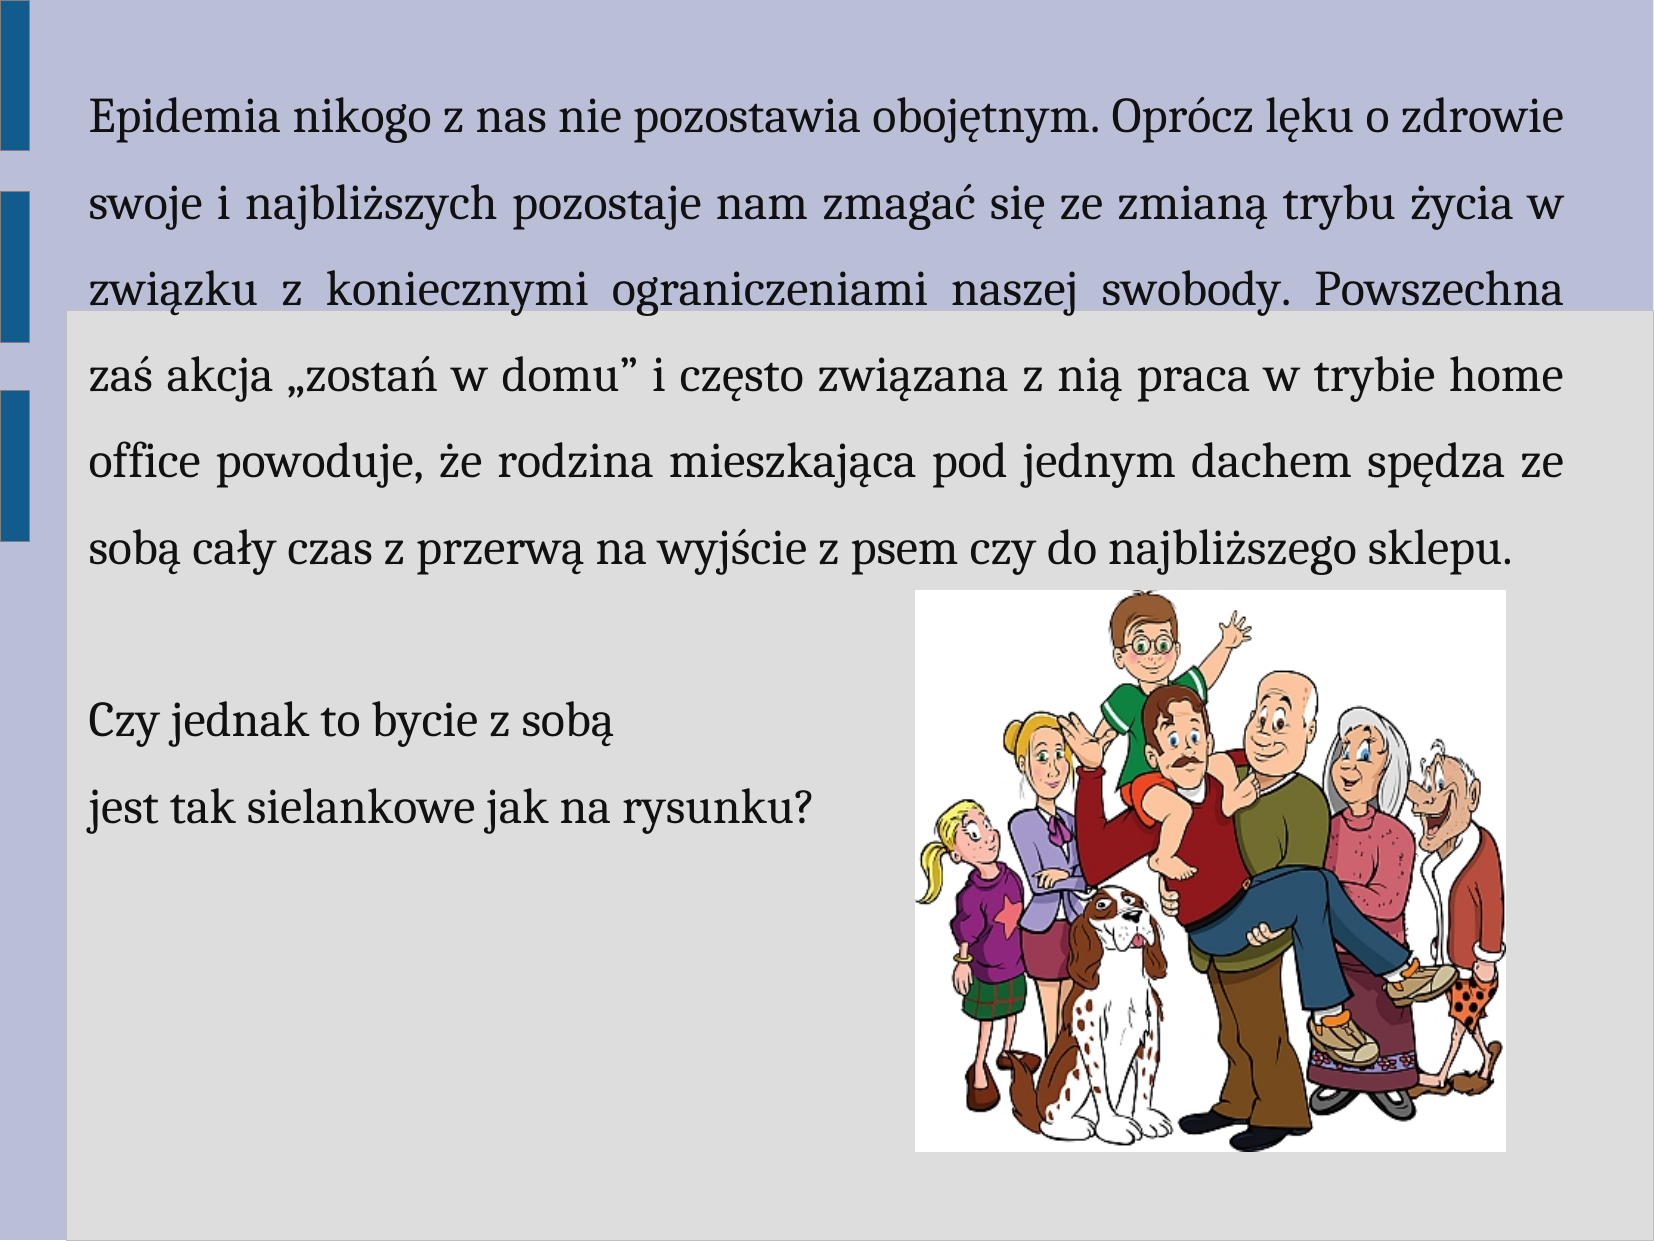

# Epidemia nikogo z nas nie pozostawia obojętnym. Oprócz lęku o zdrowie swoje i najbliższych pozostaje nam zmagać się ze zmianą trybu życia w związku z koniecznymi ograniczeniami naszej swobody. Powszechna zaś akcja „zostań w domu” i często związana z nią praca w trybie home office powoduje, że rodzina mieszkająca pod jednym dachem spędza ze sobą cały czas z przerwą na wyjście z psem czy do najbliższego sklepu.
Czy jednak to bycie z sobą
jest tak sielankowe jak na rysunku?